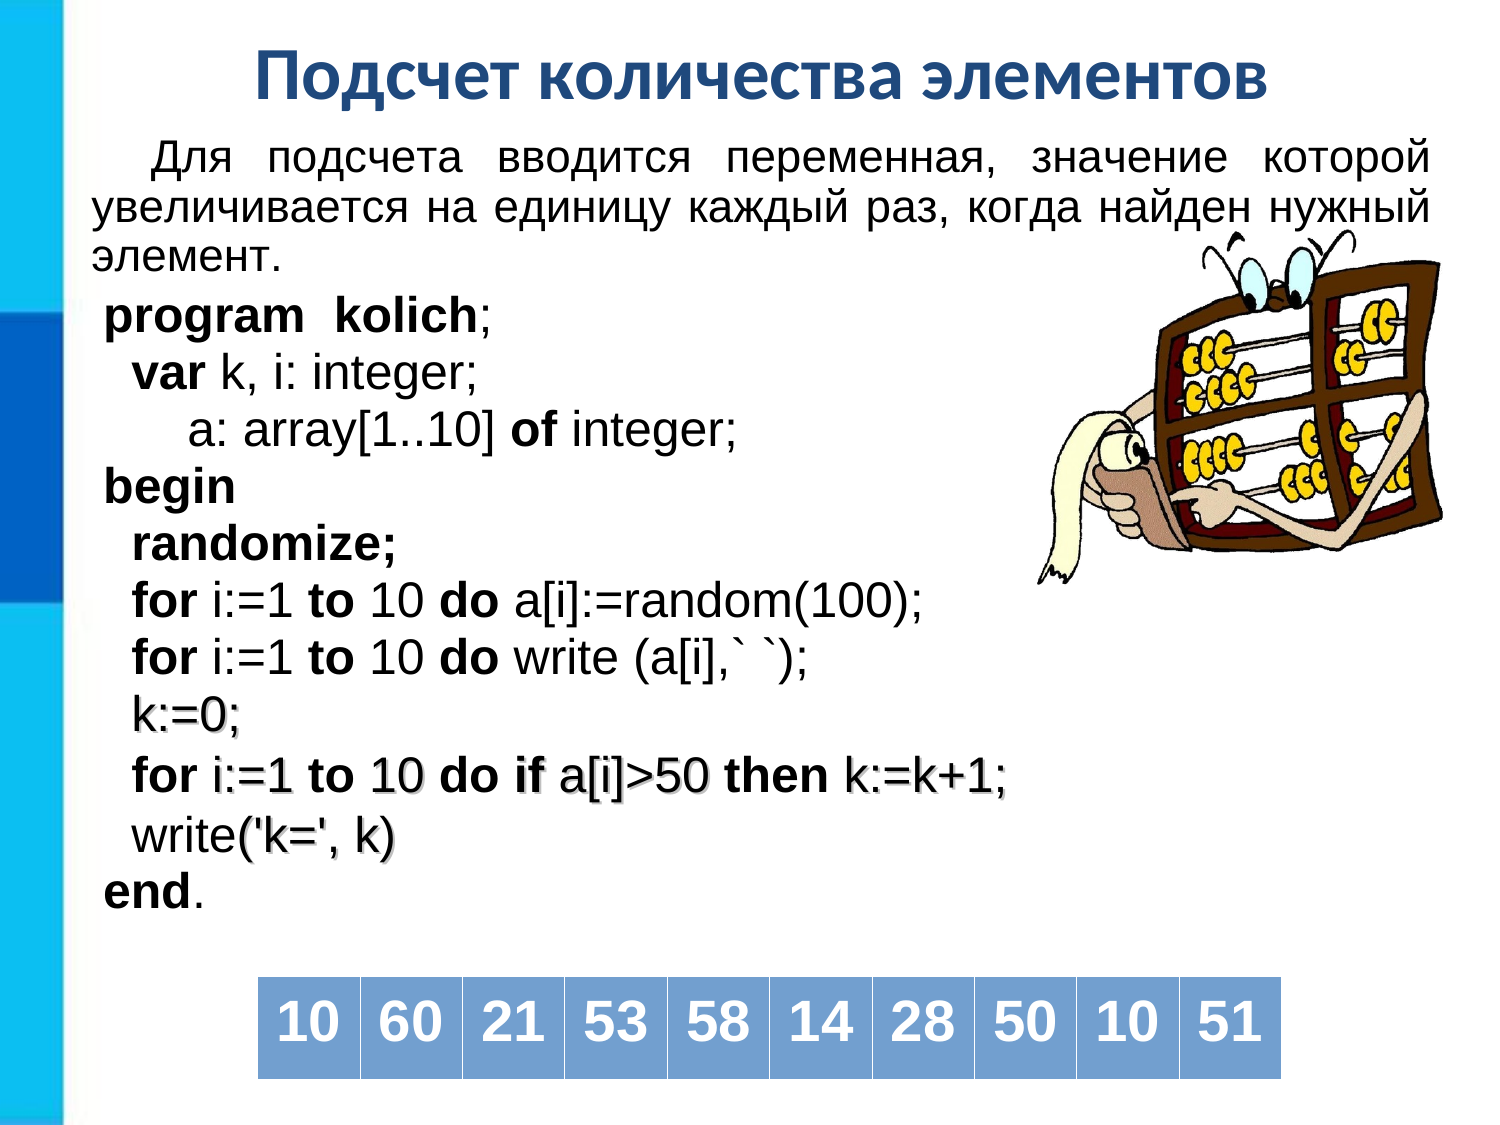

Подсчет количества элементов
Для подсчета вводится переменная, значение которой увеличивается на единицу каждый раз, когда найден нужный элемент.
program  kolich;
 var k, i: integer;
 a: array[1..10] of integer;
begin
 randomize;
 for i:=1 to 10 do a[i]:=random(100);
 for i:=1 to 10 do write (a[i],` `);
 k:=0;
 for i:=1 to 10 do if a[i]>50 then k:=k+1;
 write('k=', k)
end.
| 10 | 60 | 21 | 53 | 58 | 14 | 28 | 50 | 10 | 51 |
| --- | --- | --- | --- | --- | --- | --- | --- | --- | --- |